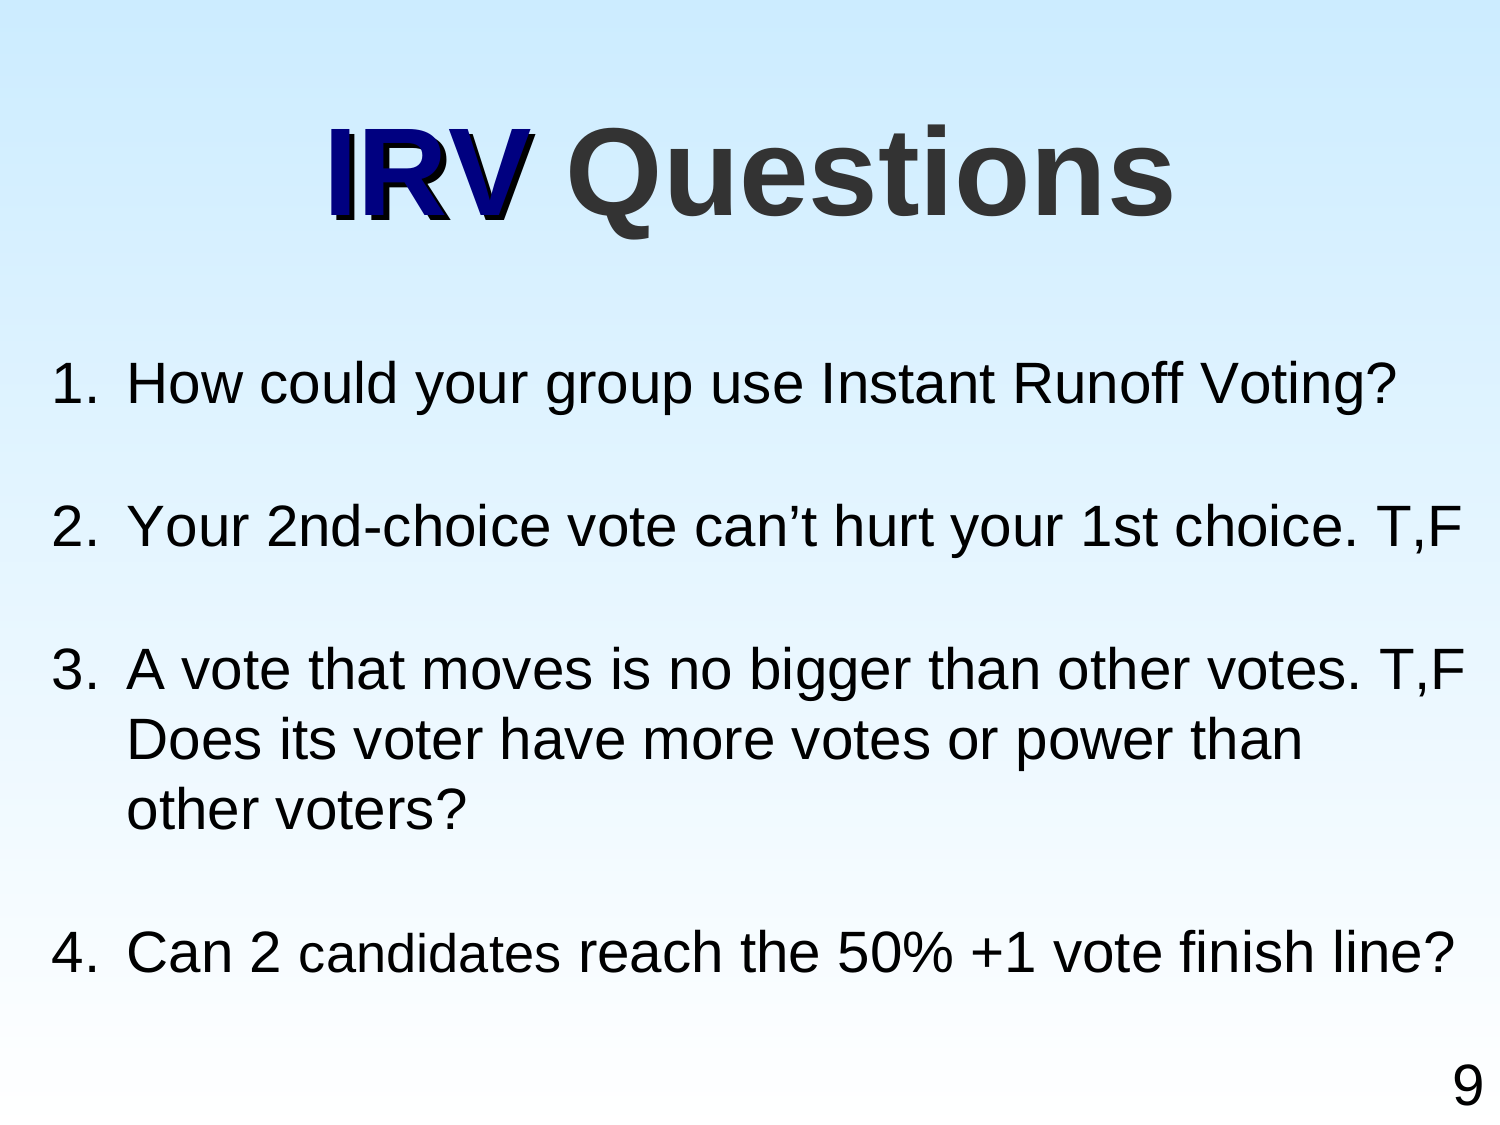

# IRV Questions
How could your group use Instant Runoff Voting?
Your 2nd-choice vote can’t hurt your 1st choice. T,F
A vote that moves is no bigger than other votes. T,F
Does its voter have more votes or power than
other voters?
Can 2 candidates reach the 50% +1 vote finish line?